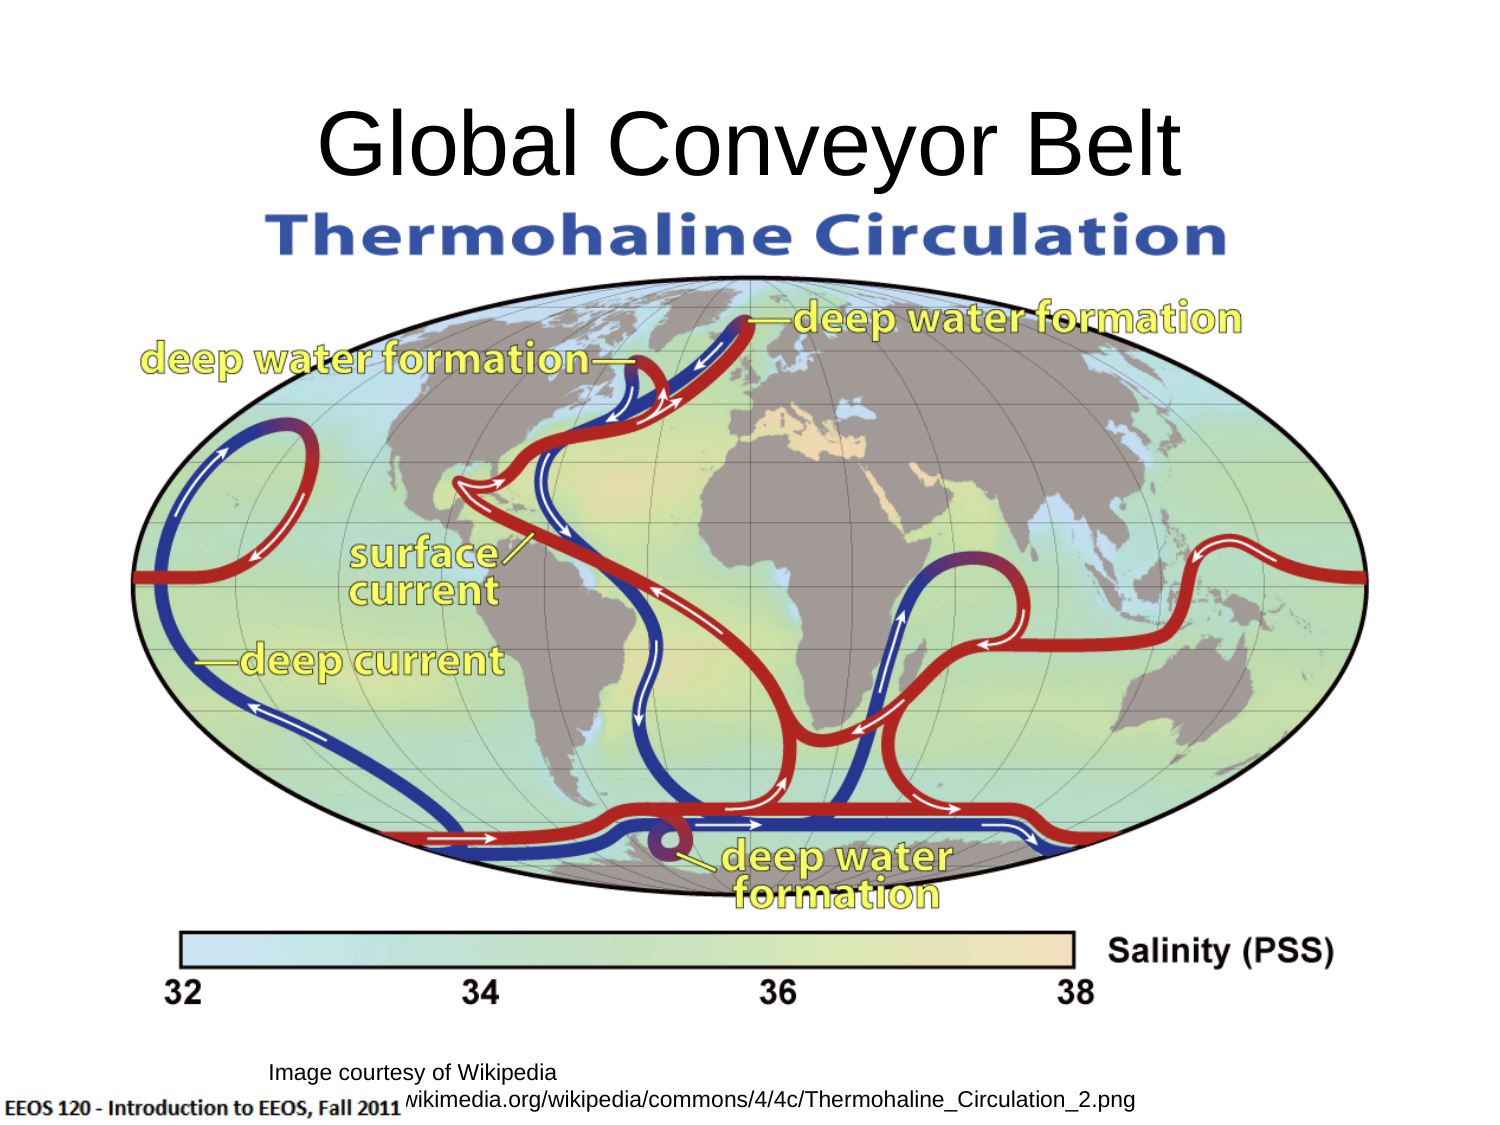

# Global Conveyor Belt
Image courtesy of Wikipedia
http://upload.wikimedia.org/wikipedia/commons/4/4c/Thermohaline_Circulation_2.png